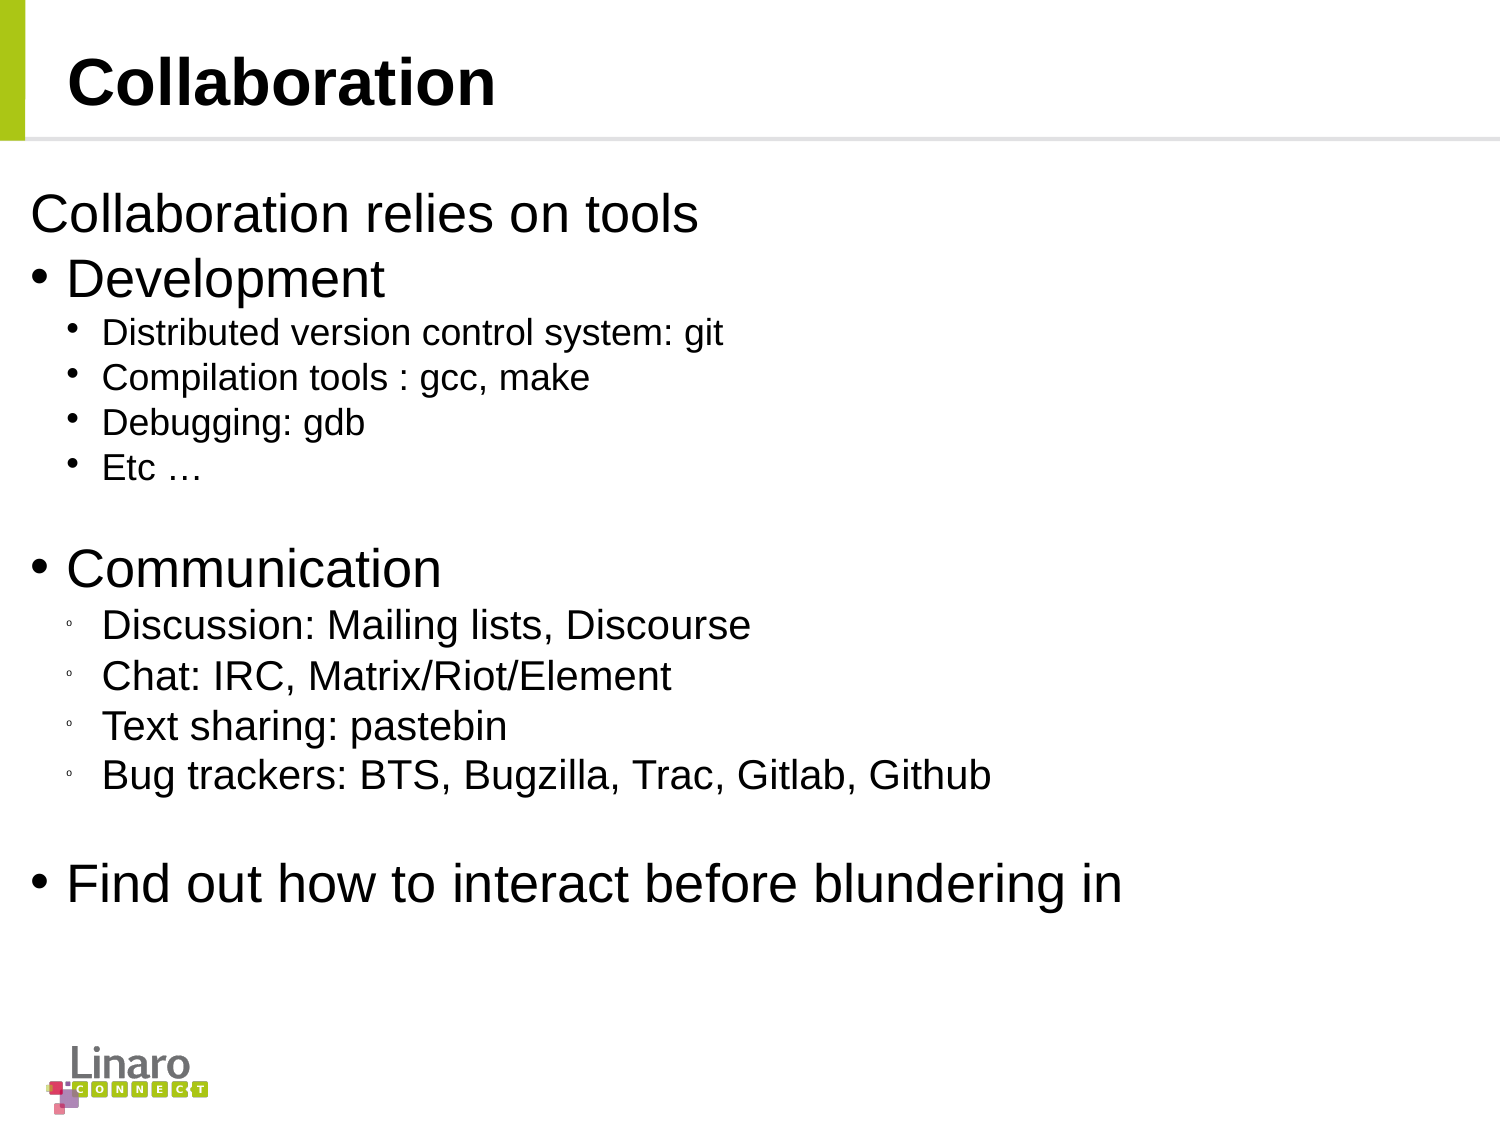

Collaboration
Collaboration relies on tools
Development
Distributed version control system: git
Compilation tools : gcc, make
Debugging: gdb
Etc …
Communication
Discussion: Mailing lists, Discourse
Chat: IRC, Matrix/Riot/Element
Text sharing: pastebin
Bug trackers: BTS, Bugzilla, Trac, Gitlab, Github
Find out how to interact before blundering in